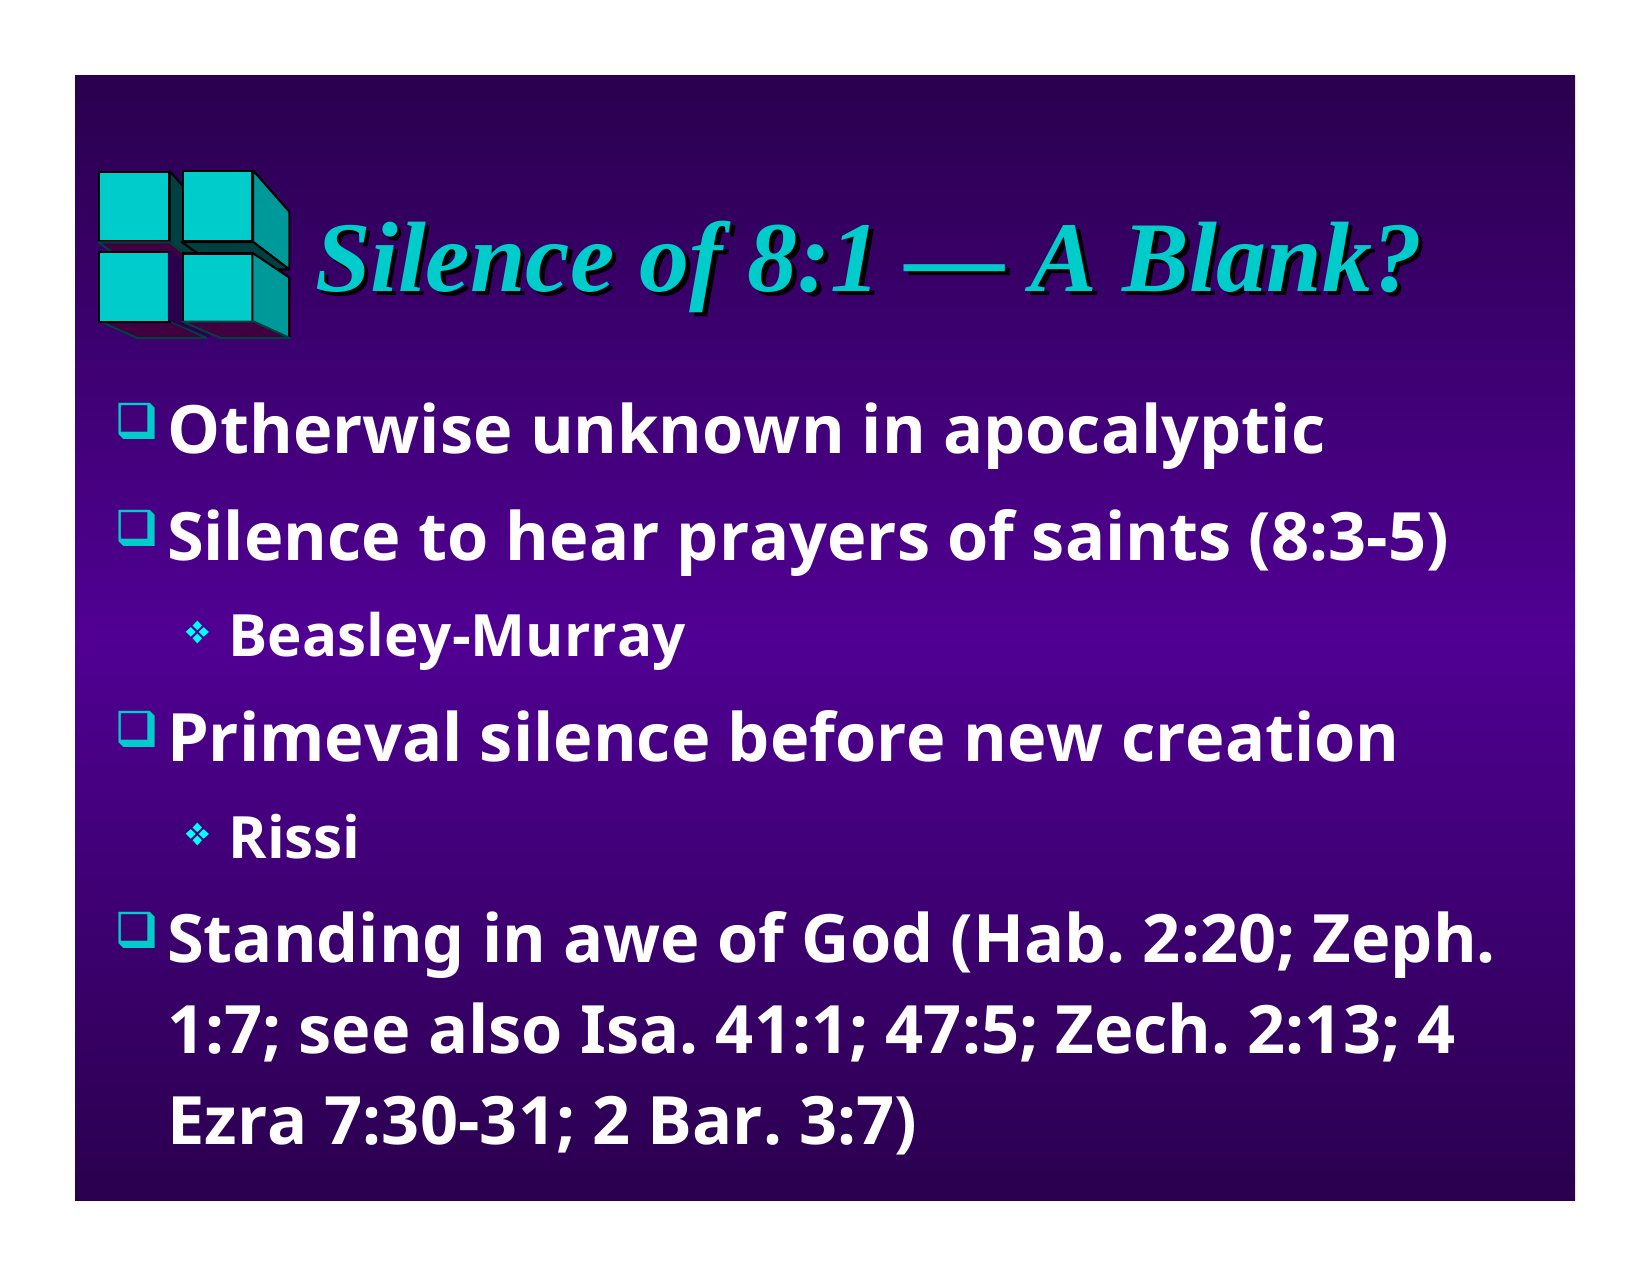

# Silence of 8:1 — A Blank?
Otherwise unknown in apocalyptic
Silence to hear prayers of saints (8:3-5)
Beasley-Murray
Primeval silence before new creation
Rissi
Standing in awe of God (Hab. 2:20; Zeph. 1:7; see also Isa. 41:1; 47:5; Zech. 2:13; 4 Ezra 7:30-31; 2 Bar. 3:7)